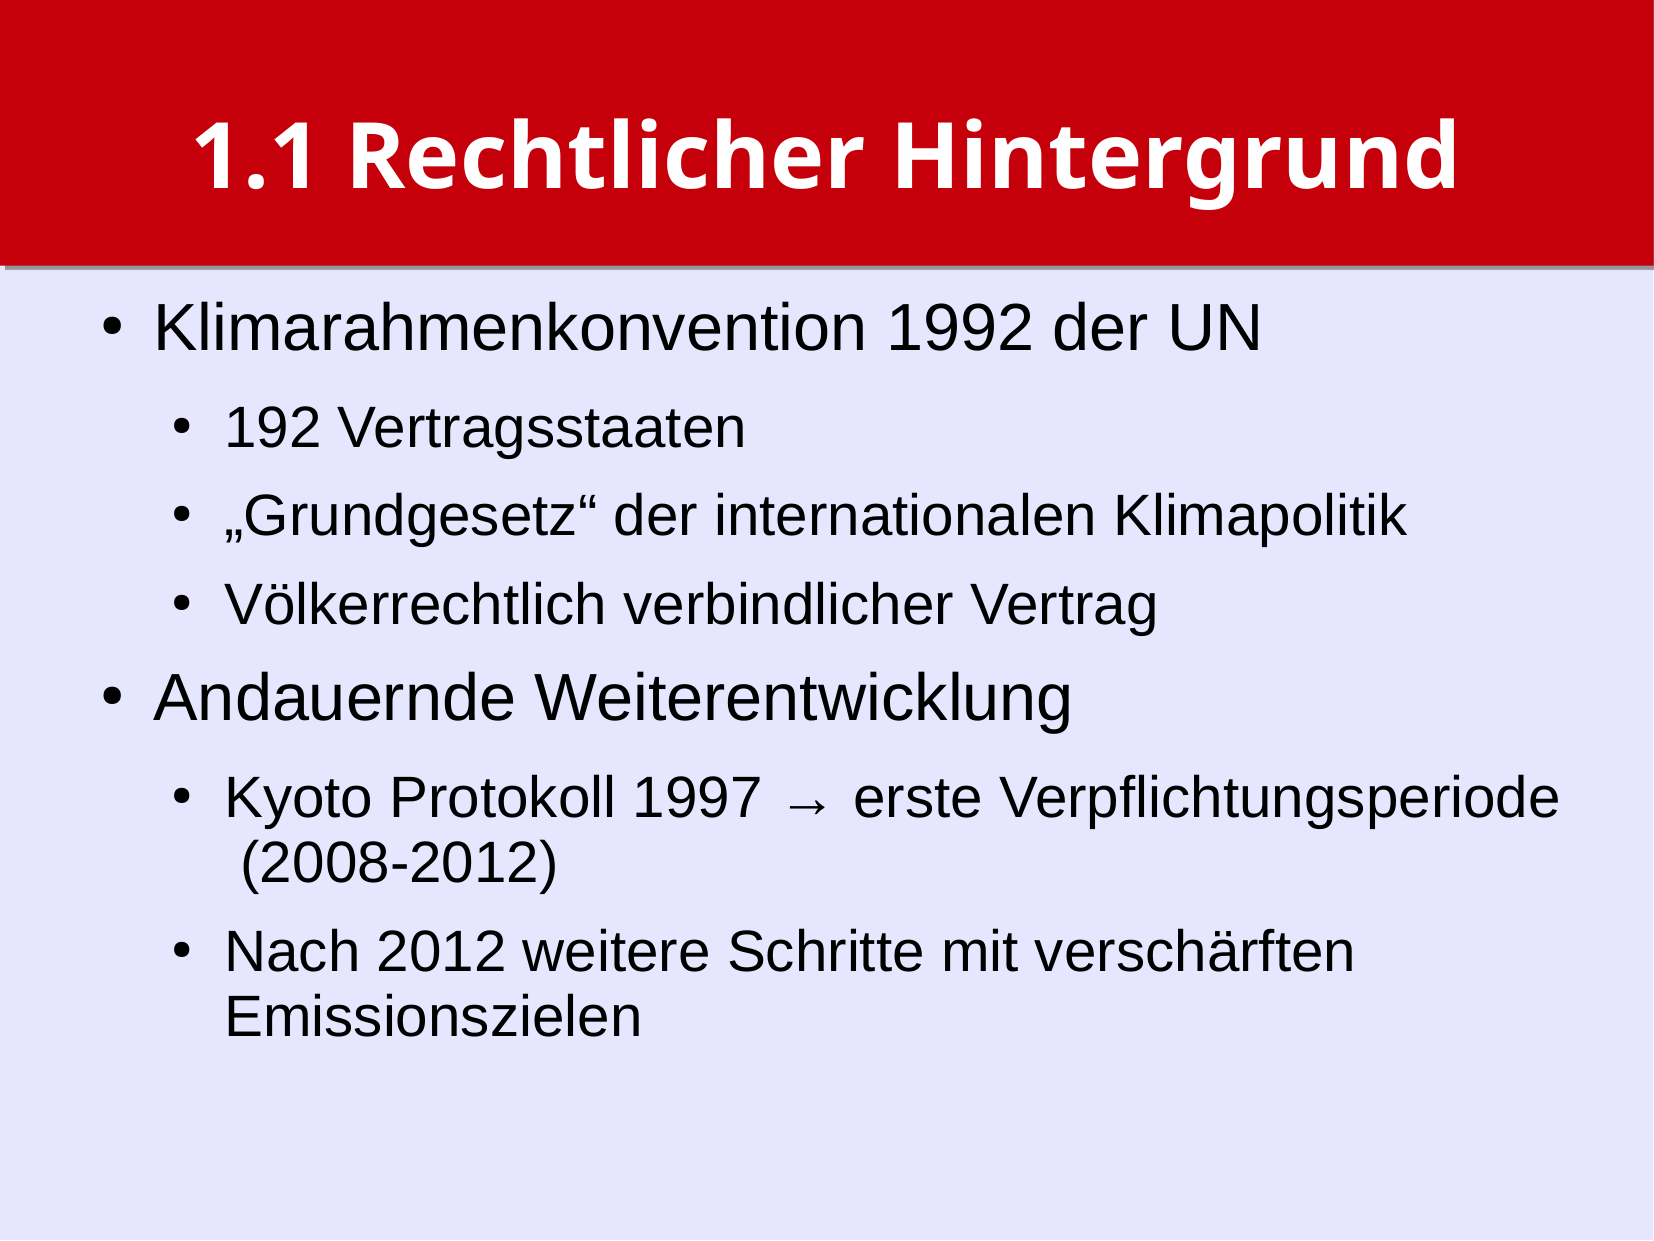

# 1.1 Rechtlicher Hintergrund
Klimarahmenkonvention 1992 der UN
192 Vertragsstaaten
„Grundgesetz“ der internationalen Klimapolitik
Völkerrechtlich verbindlicher Vertrag
Andauernde Weiterentwicklung
Kyoto Protokoll 1997 → erste Verpflichtungsperiode (2008-2012)
Nach 2012 weitere Schritte mit verschärften Emissionszielen